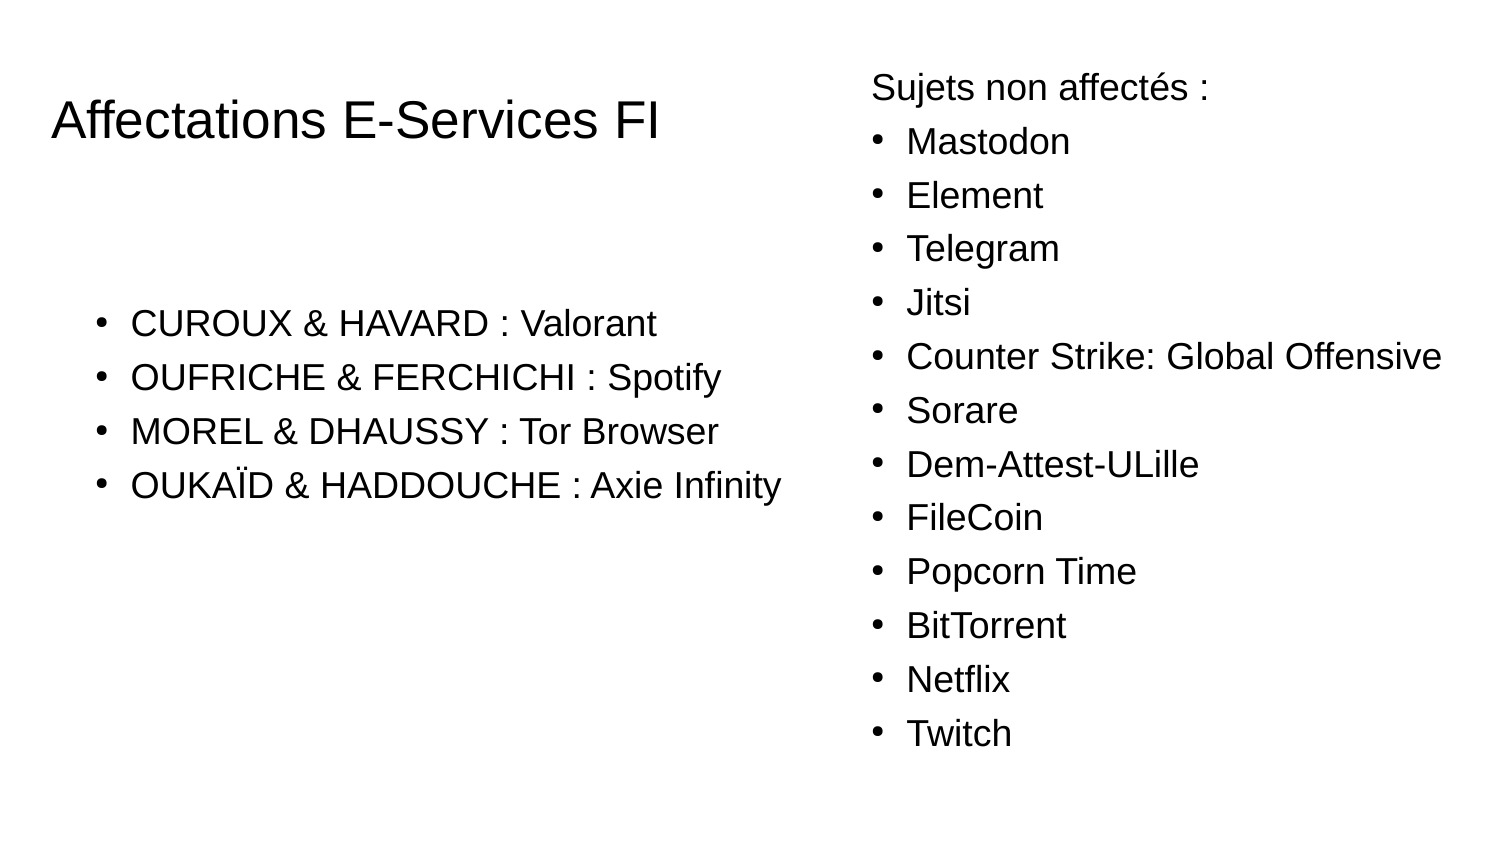

Sujets non affectés :
Mastodon
Element
Telegram
Jitsi
Counter Strike: Global Offensive
Sorare
Dem-Attest-ULille
FileCoin
Popcorn Time
BitTorrent
Netflix
Twitch
# Affectations E-Services FI
CUROUX & HAVARD : Valorant
OUFRICHE & FERCHICHI : Spotify
MOREL & DHAUSSY : Tor Browser
OUKAÏD & HADDOUCHE : Axie Infinity